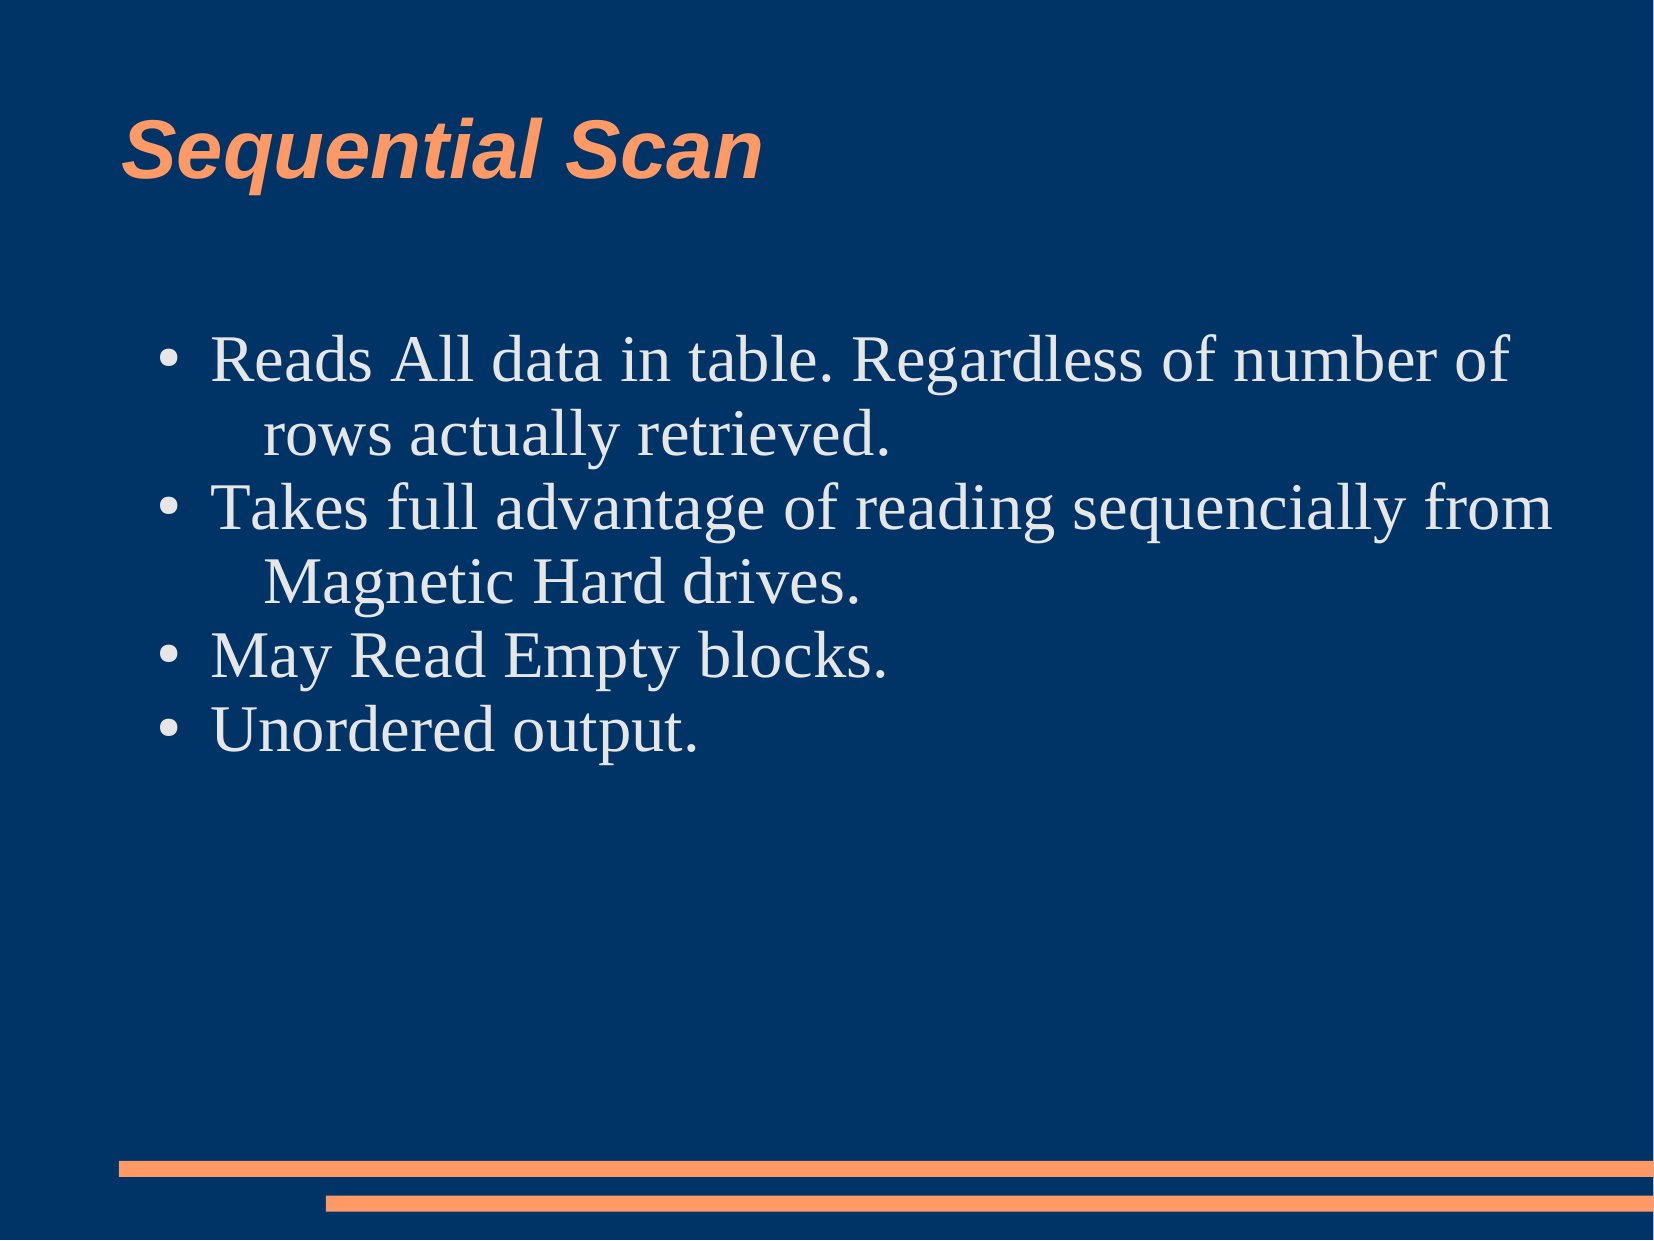

# Sequential Scan
Reads All data in table. Regardless of number of rows actually retrieved.
Takes full advantage of reading sequencially from Magnetic Hard drives.
May Read Empty blocks.
Unordered output.